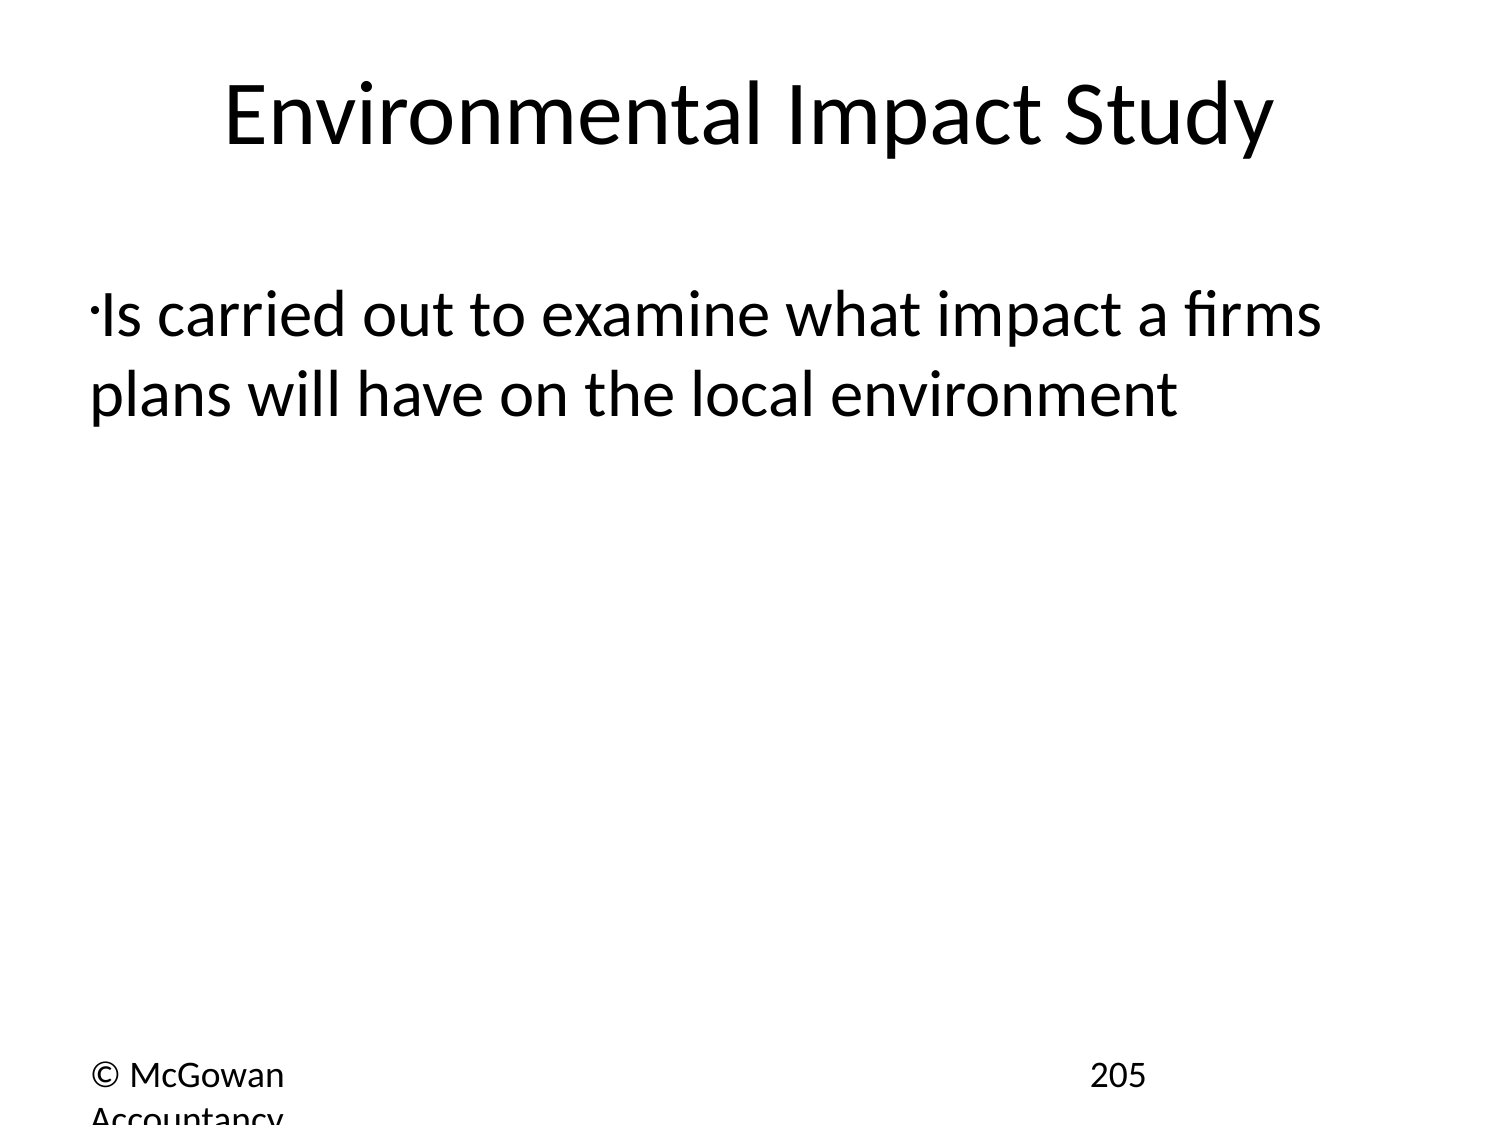

# Environmental Impact Study
Is carried out to examine what impact a firms plans will have on the local environment
© McGowan Accountancy Services
205